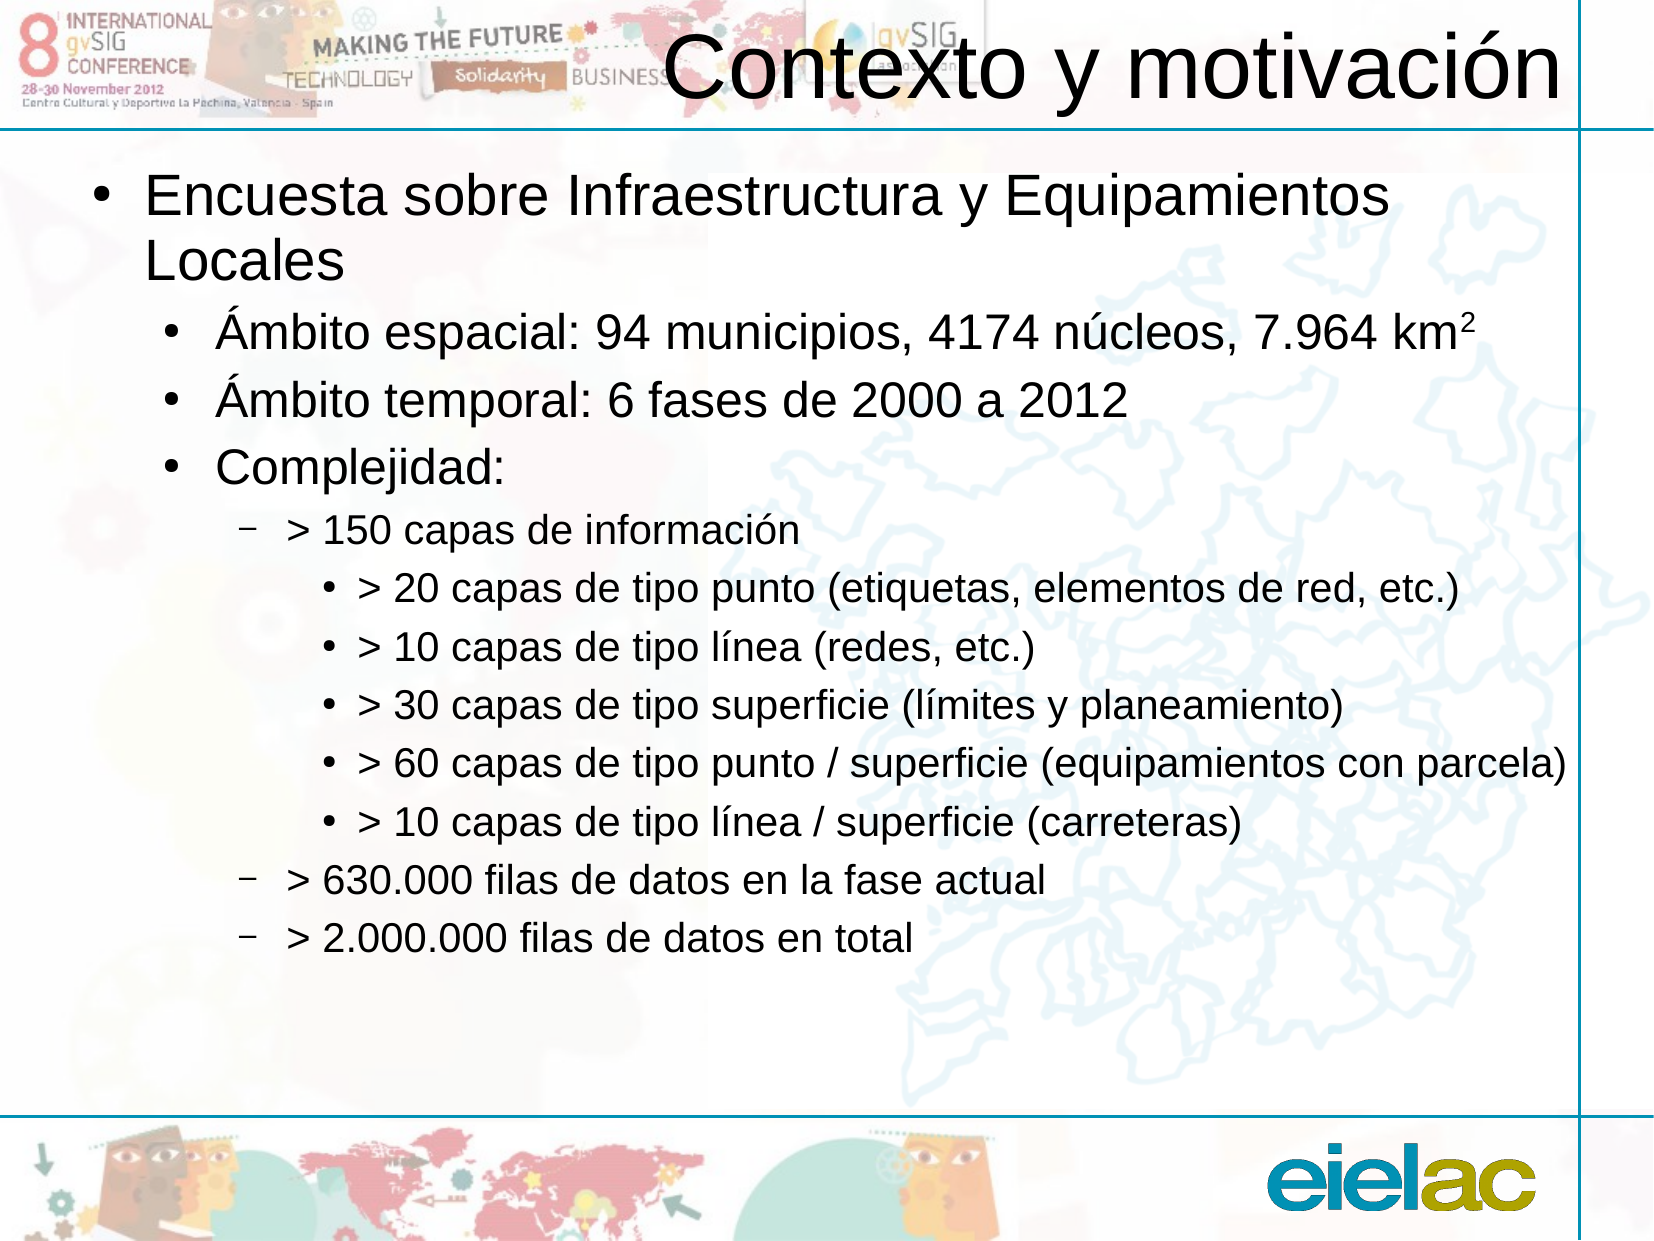

# Contexto y motivación
Encuesta sobre Infraestructura y Equipamientos Locales
Ámbito espacial: 94 municipios, 4174 núcleos, 7.964 km2
Ámbito temporal: 6 fases de 2000 a 2012
Complejidad:
> 150 capas de información
> 20 capas de tipo punto (etiquetas, elementos de red, etc.)
> 10 capas de tipo línea (redes, etc.)
> 30 capas de tipo superficie (límites y planeamiento)
> 60 capas de tipo punto / superficie (equipamientos con parcela)
> 10 capas de tipo línea / superficie (carreteras)
> 630.000 filas de datos en la fase actual
> 2.000.000 filas de datos en total